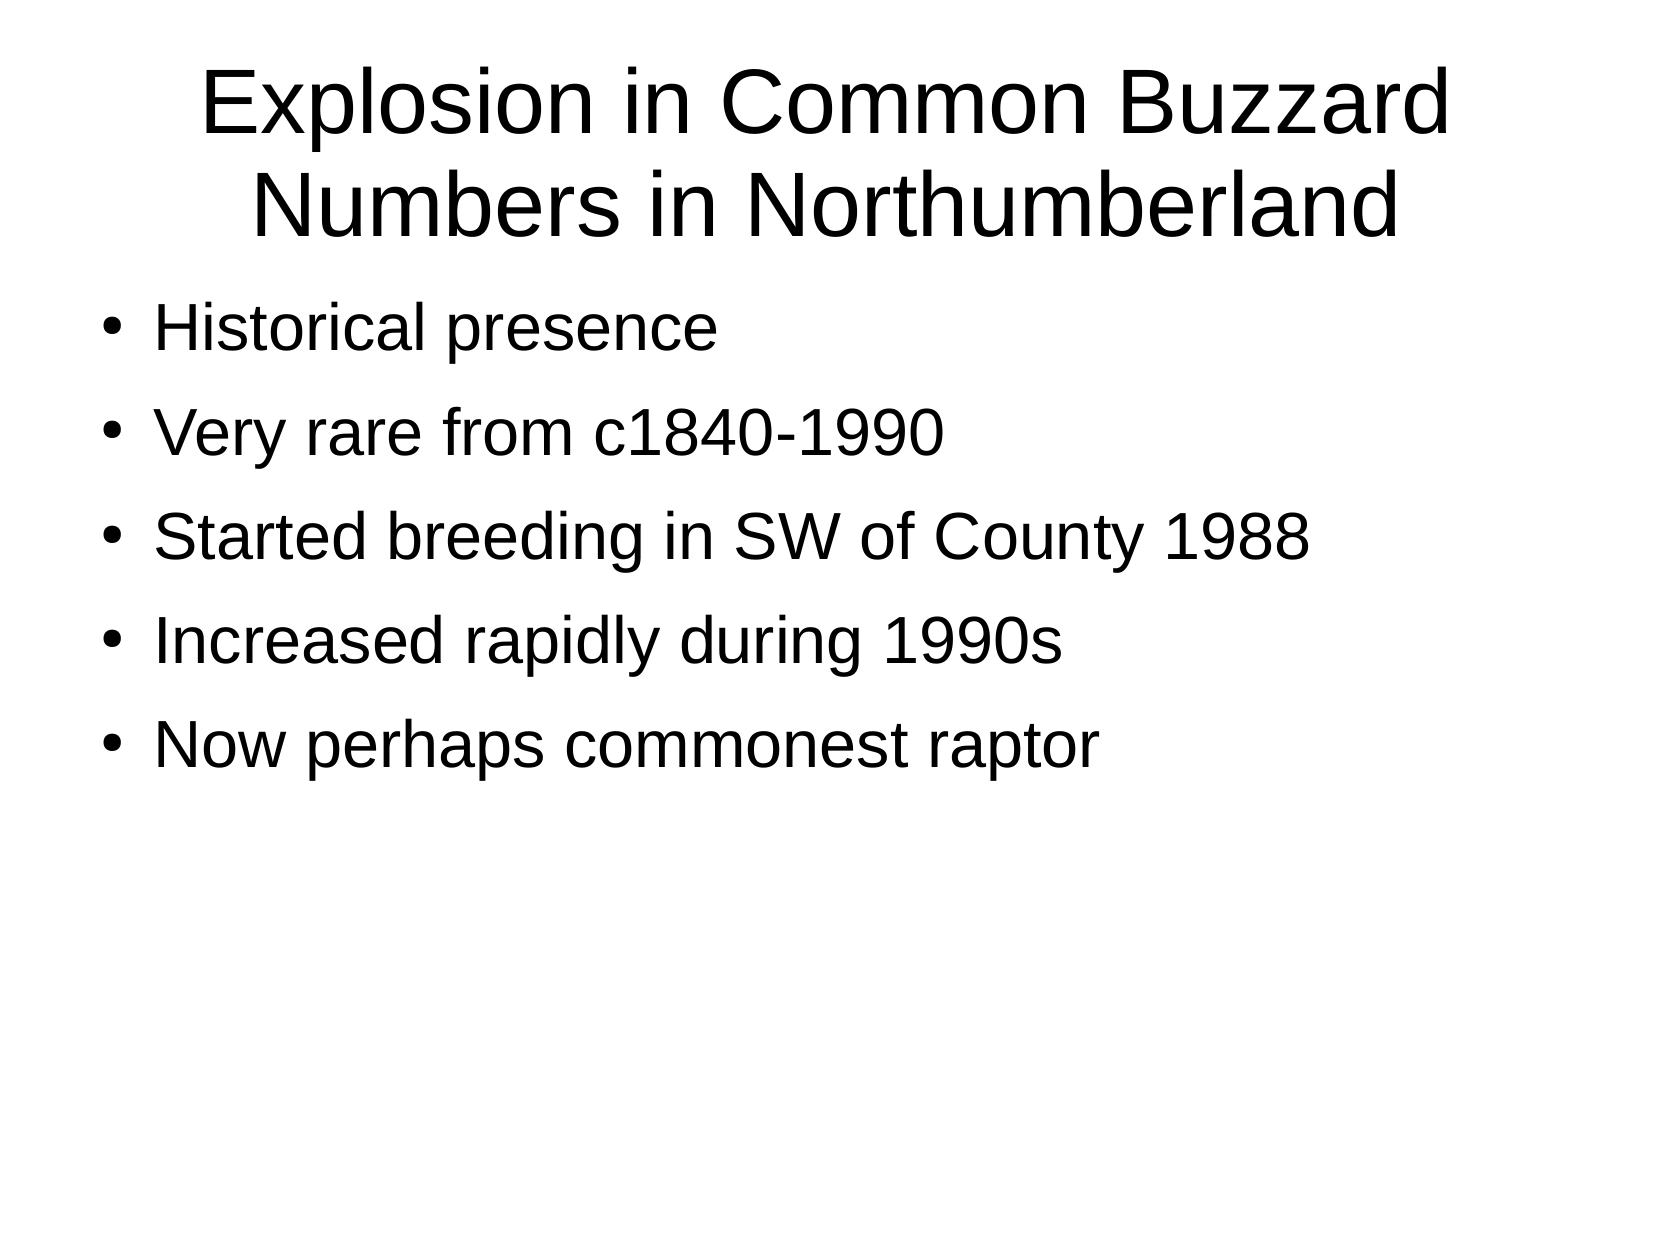

# Explosion in Common Buzzard Numbers in Northumberland
Historical presence
Very rare from c1840-1990
Started breeding in SW of County 1988
Increased rapidly during 1990s
Now perhaps commonest raptor